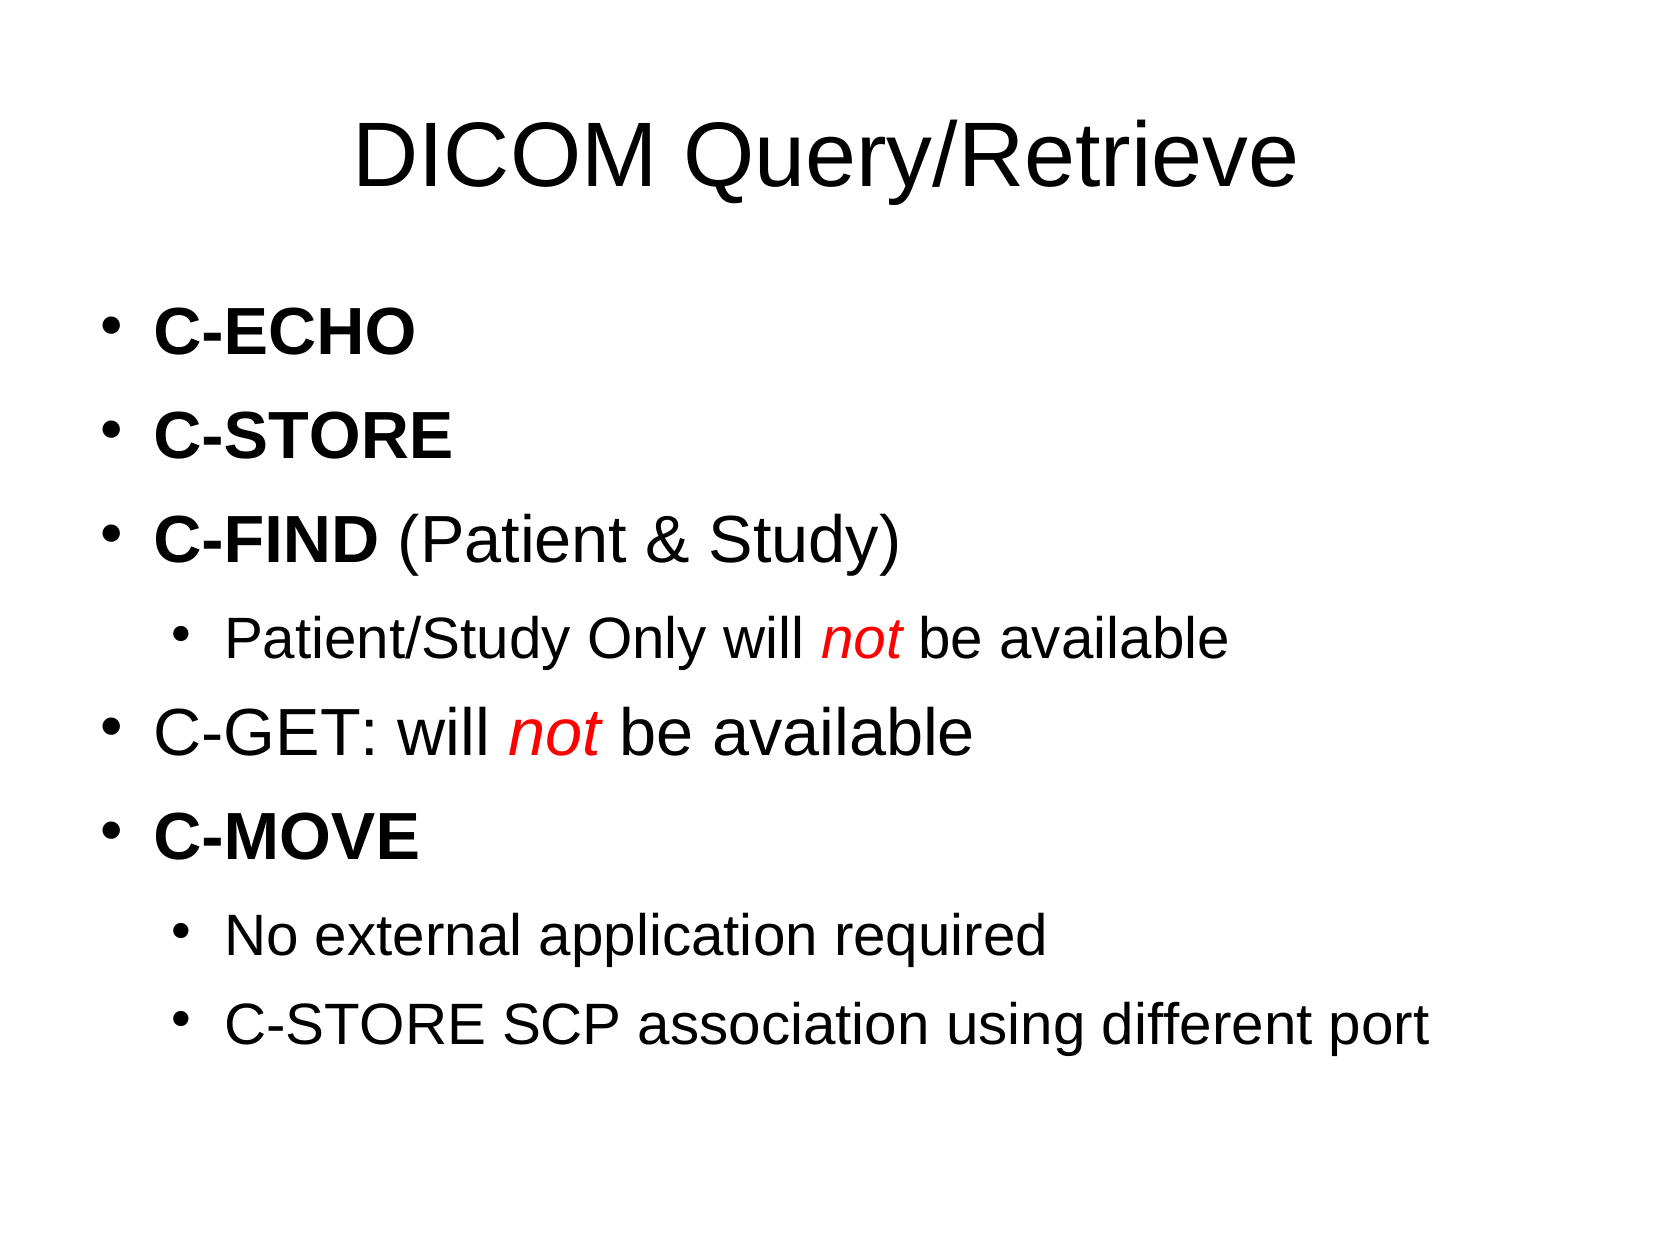

# DICOM Query/Retrieve
C-ECHO
C-STORE
C-FIND (Patient & Study)
Patient/Study Only will not be available
C-GET: will not be available
C-MOVE
No external application required
C-STORE SCP association using different port